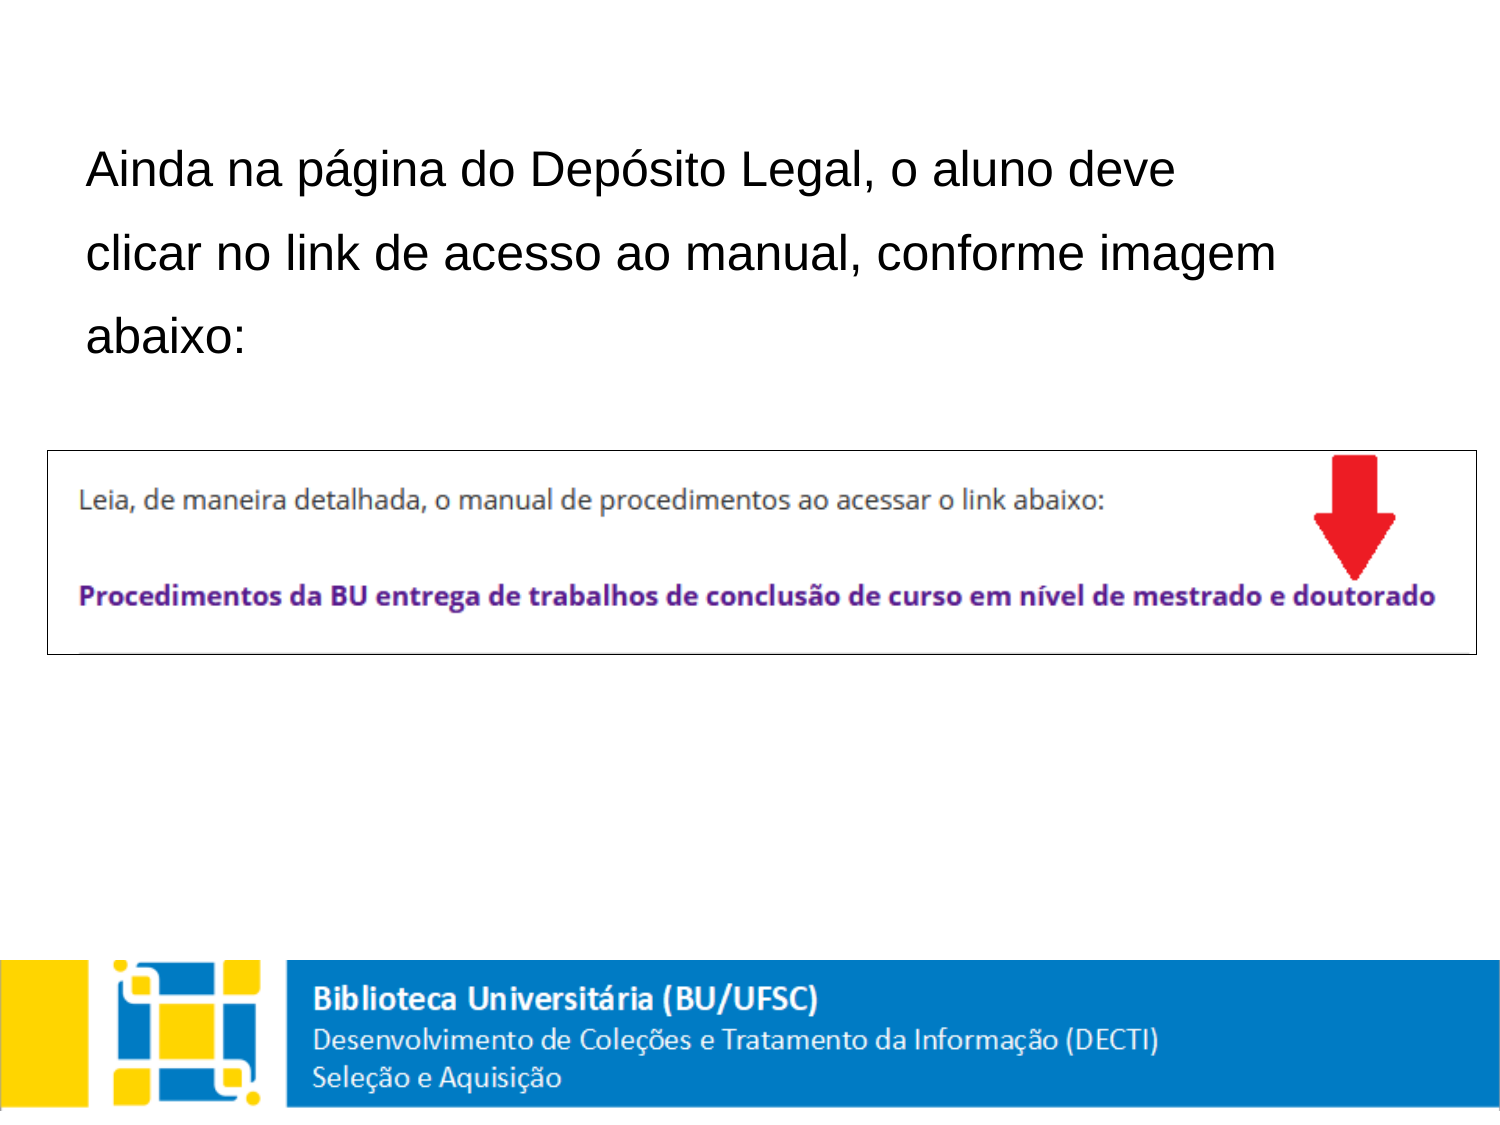

Ainda na página do Depósito Legal, o aluno deve clicar no link de acesso ao manual, conforme imagem abaixo: